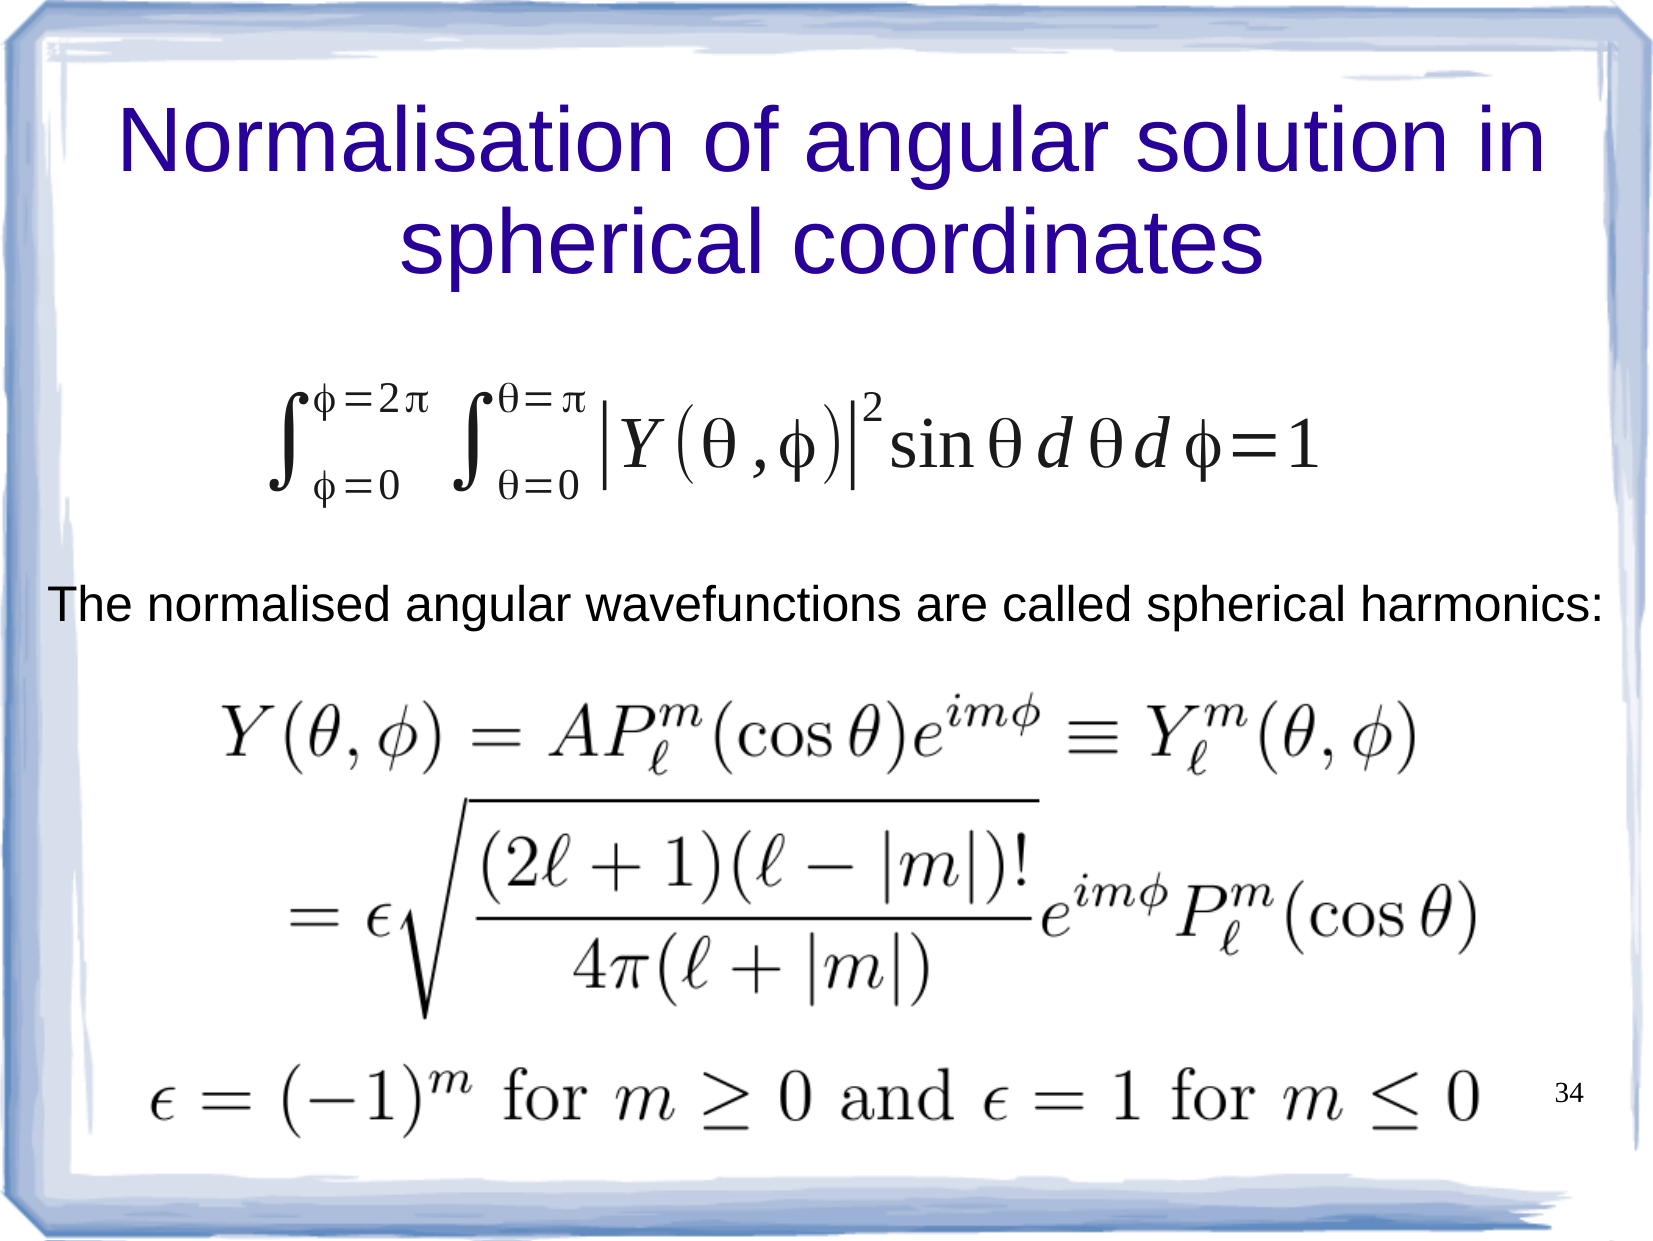

# Normalisation of angular solution in spherical coordinates
 The normalised angular wavefunctions are called spherical harmonics:
34